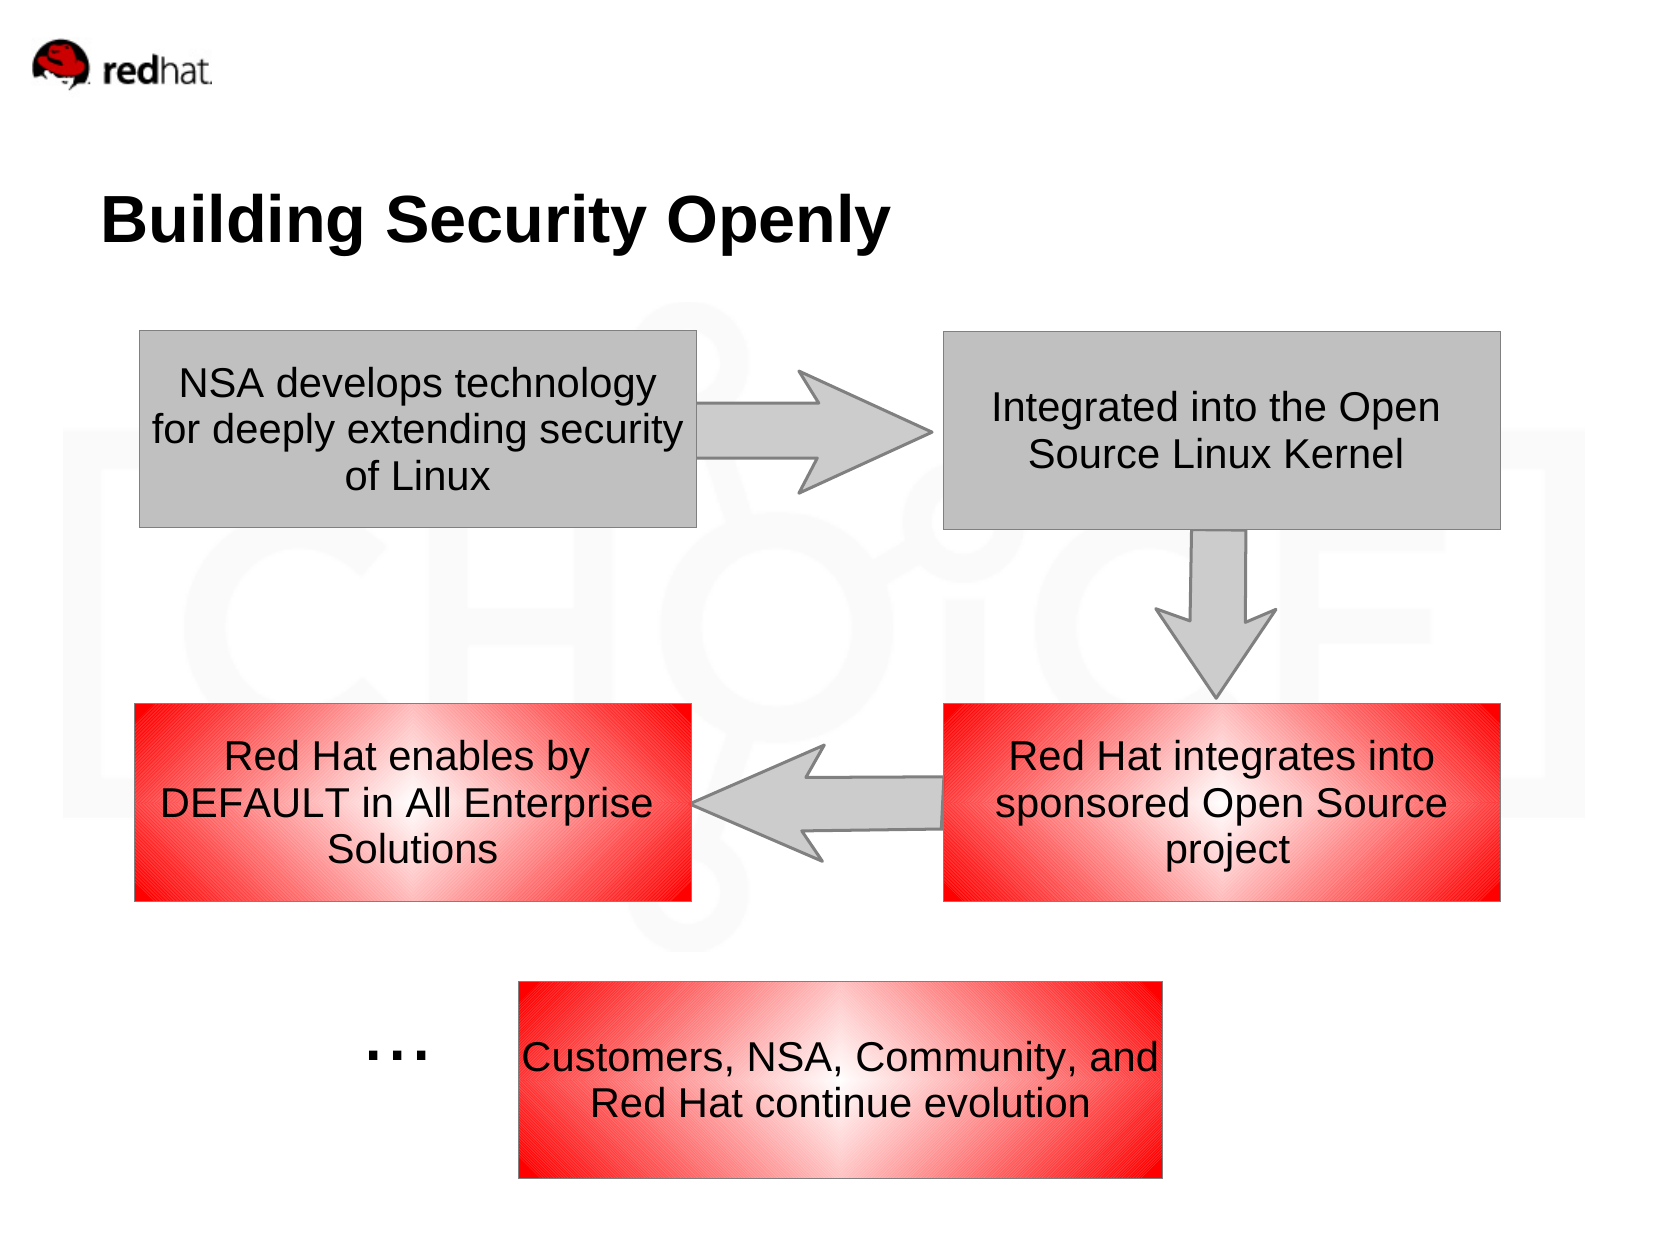

# Building Security Openly
NSA develops technology
for deeply extending security
of Linux
Integrated into the Open
Source Linux Kernel
Red Hat integrates into
sponsored Open Source
 project
Red Hat enables by
DEFAULT in All Enterprise
Solutions
...
Customers, NSA, Community, and
Red Hat continue evolution